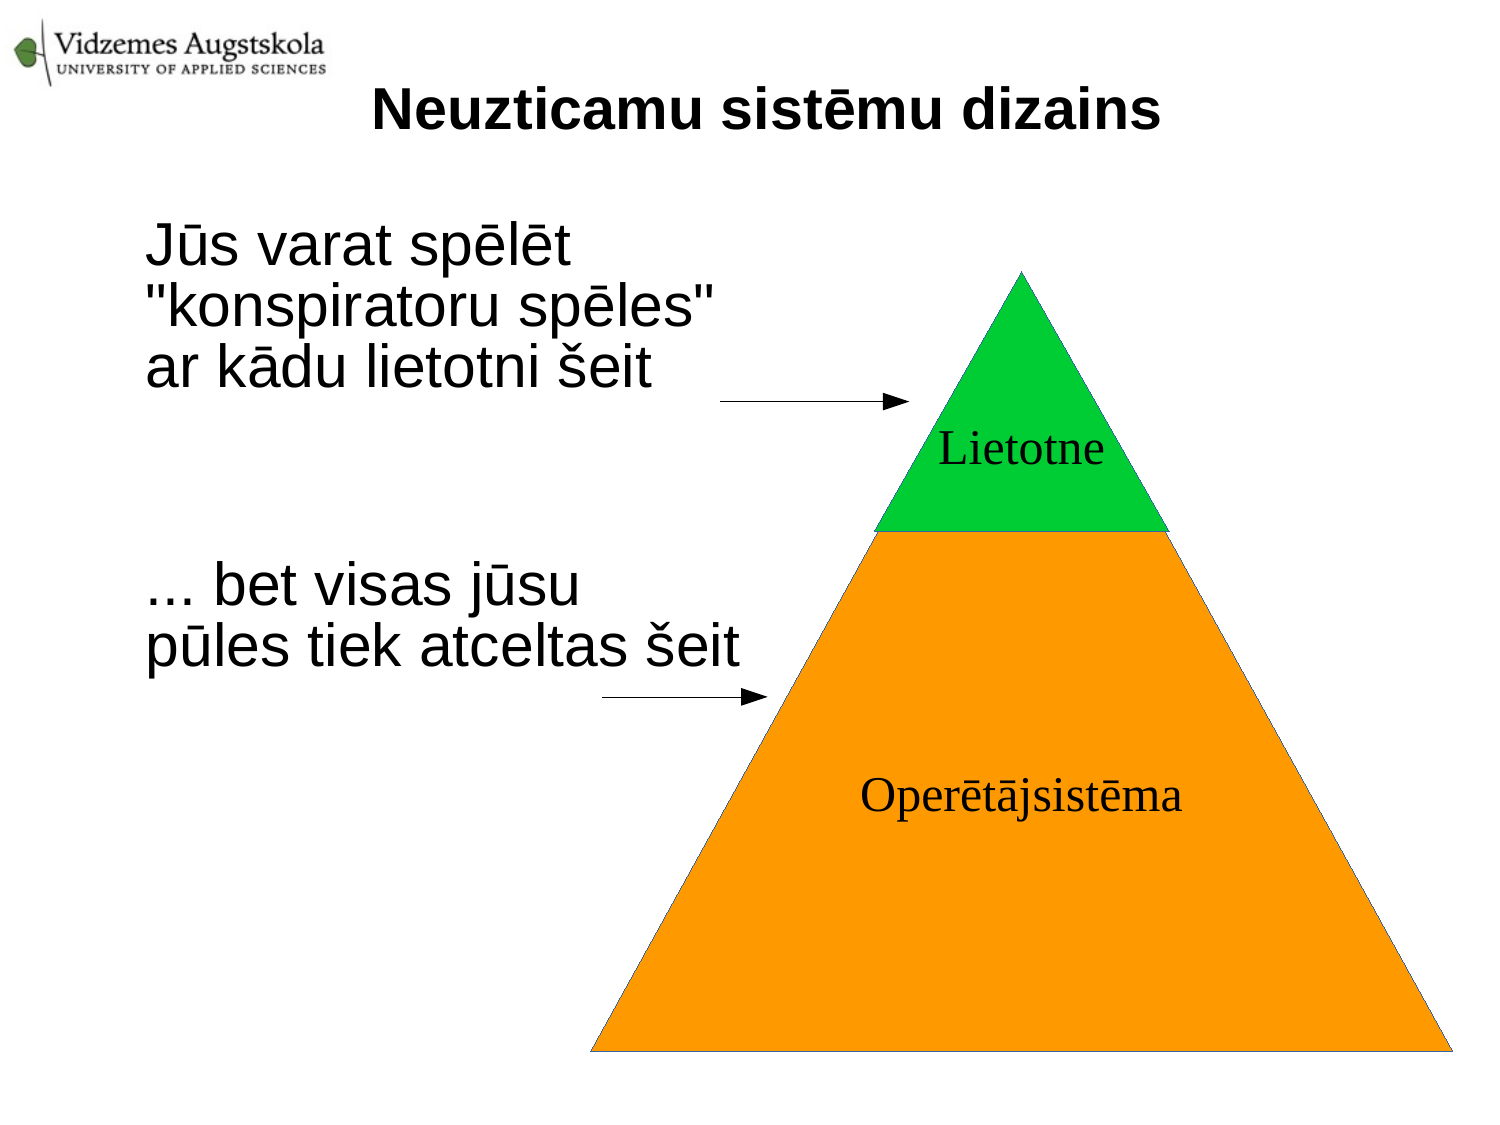

# Neuzticamu sistēmu dizains
Jūs varat spēlēt "konspiratoru spēles" ar kādu lietotni šeit
... bet visas jūsu pūles tiek atceltas šeit
Operētājsistēma
Lietotne